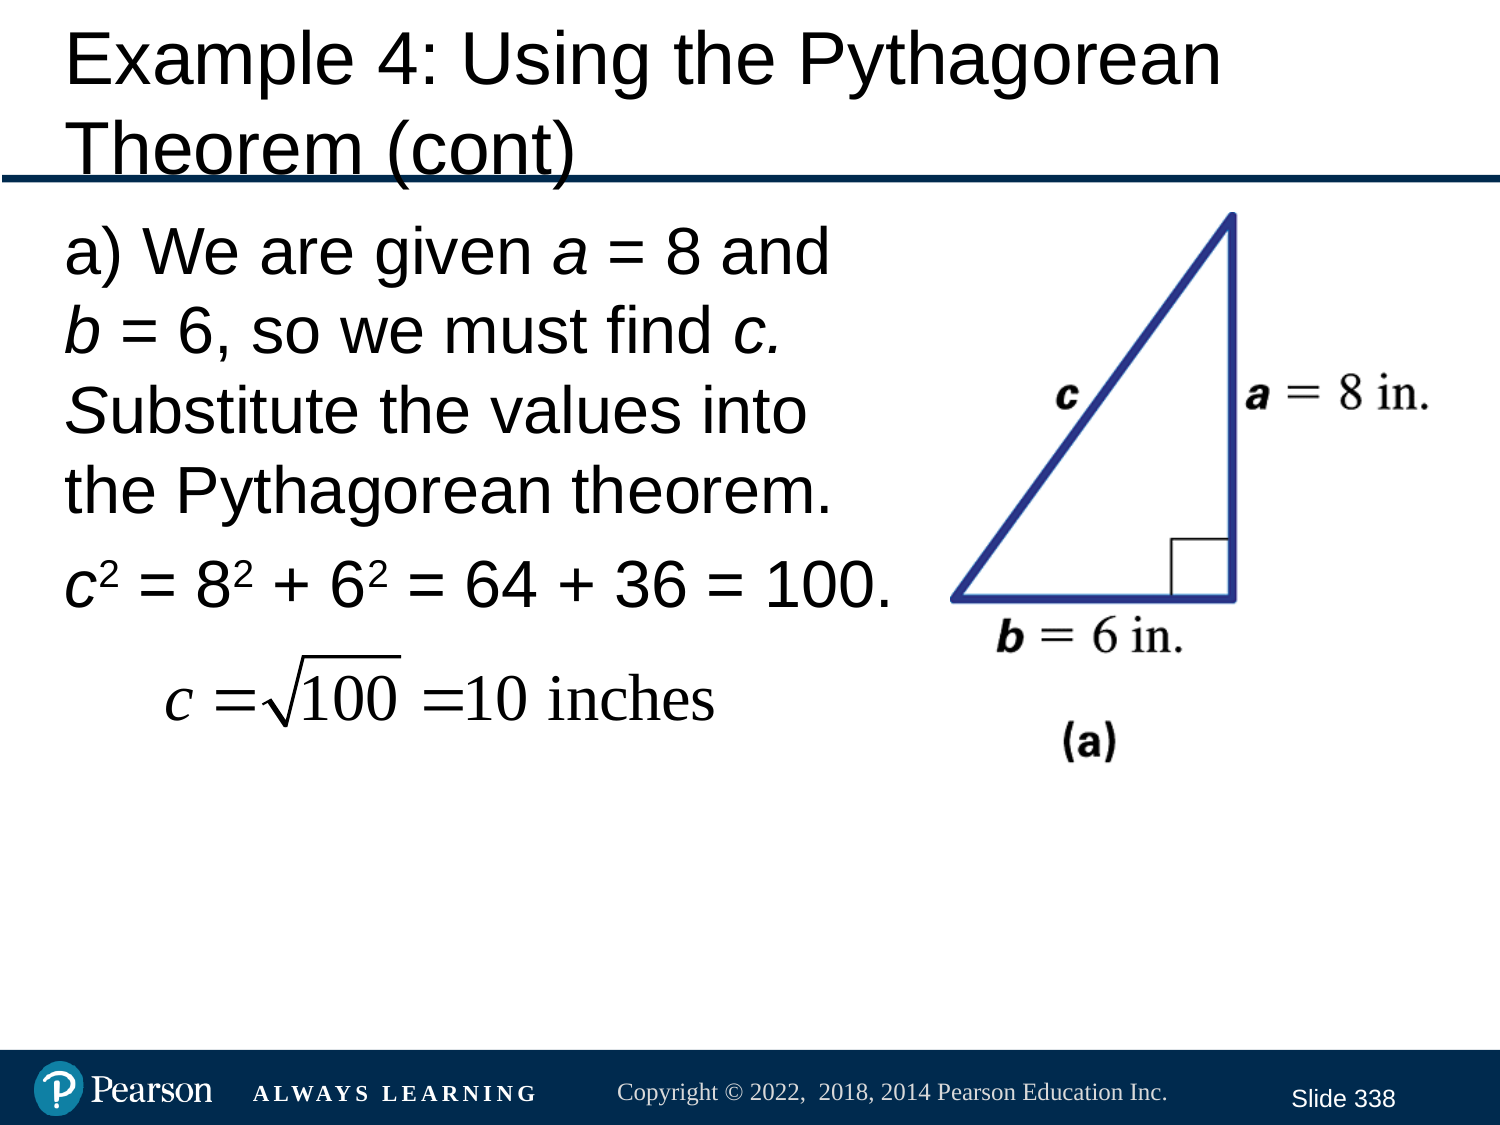

# Example 4: Using the Pythagorean Theorem (cont)
a) We are given a = 8 and
b = 6, so we must find c.
Substitute the values into
the Pythagorean theorem.
c2 = 82 + 62 = 64 + 36 = 100.